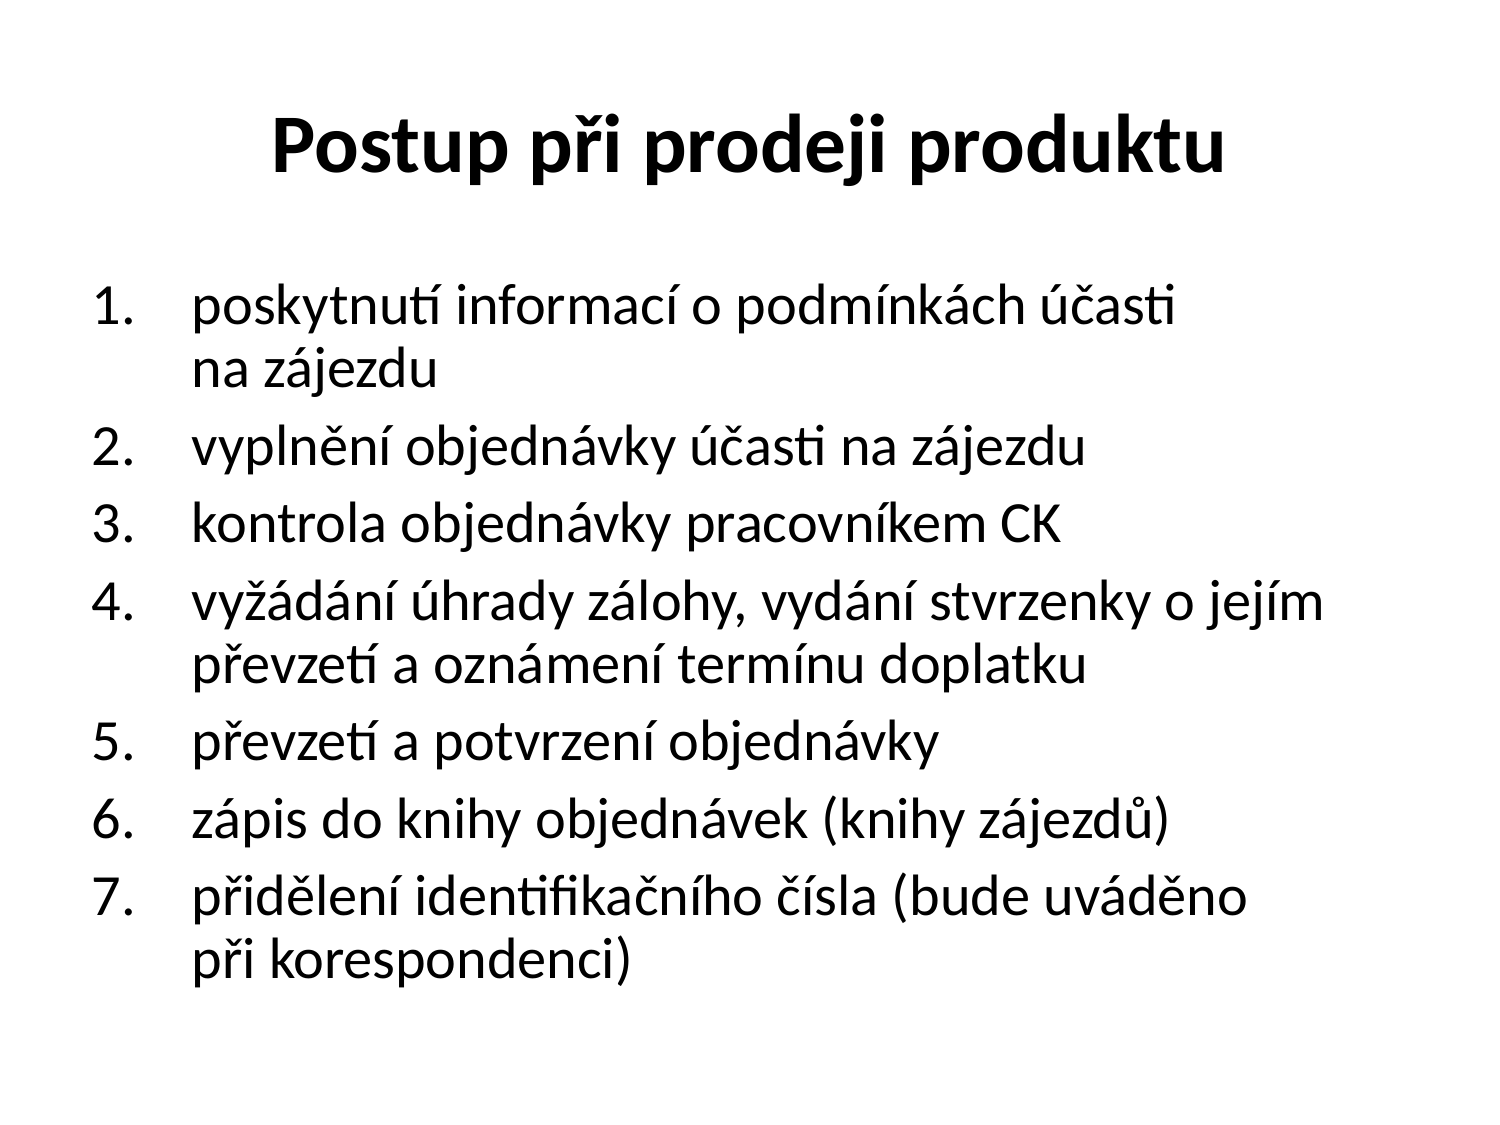

# Postup při prodeji produktu
poskytnutí informací o podmínkách účasti
na zájezdu
vyplnění objednávky účasti na zájezdu
kontrola objednávky pracovníkem CK
vyžádání úhrady zálohy, vydání stvrzenky o jejím převzetí a oznámení termínu doplatku
převzetí a potvrzení objednávky
zápis do knihy objednávek (knihy zájezdů)
přidělení identifikačního čísla (bude uváděno
při korespondenci)